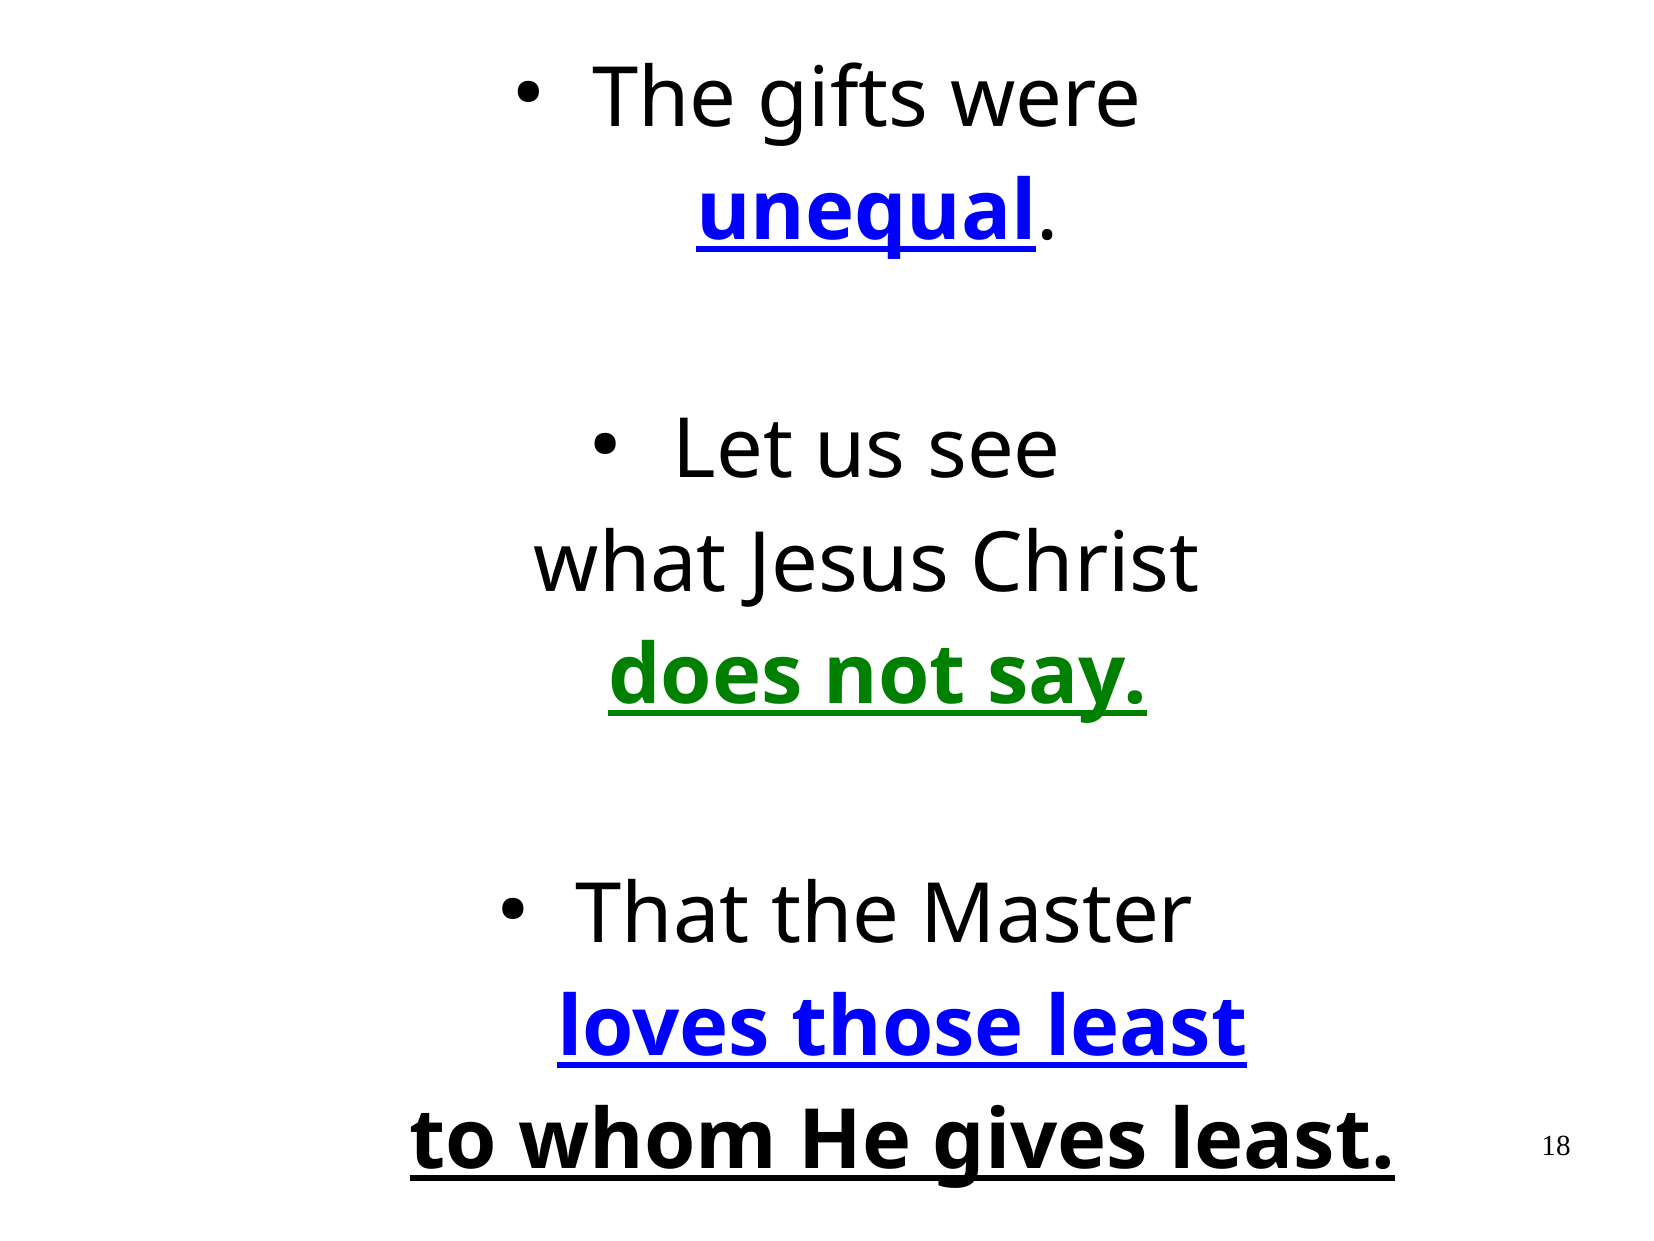

# The gifts were unequal.
Let us see
what Jesus Christ
does not say.
That the Master
loves those least
to whom He gives least.
18